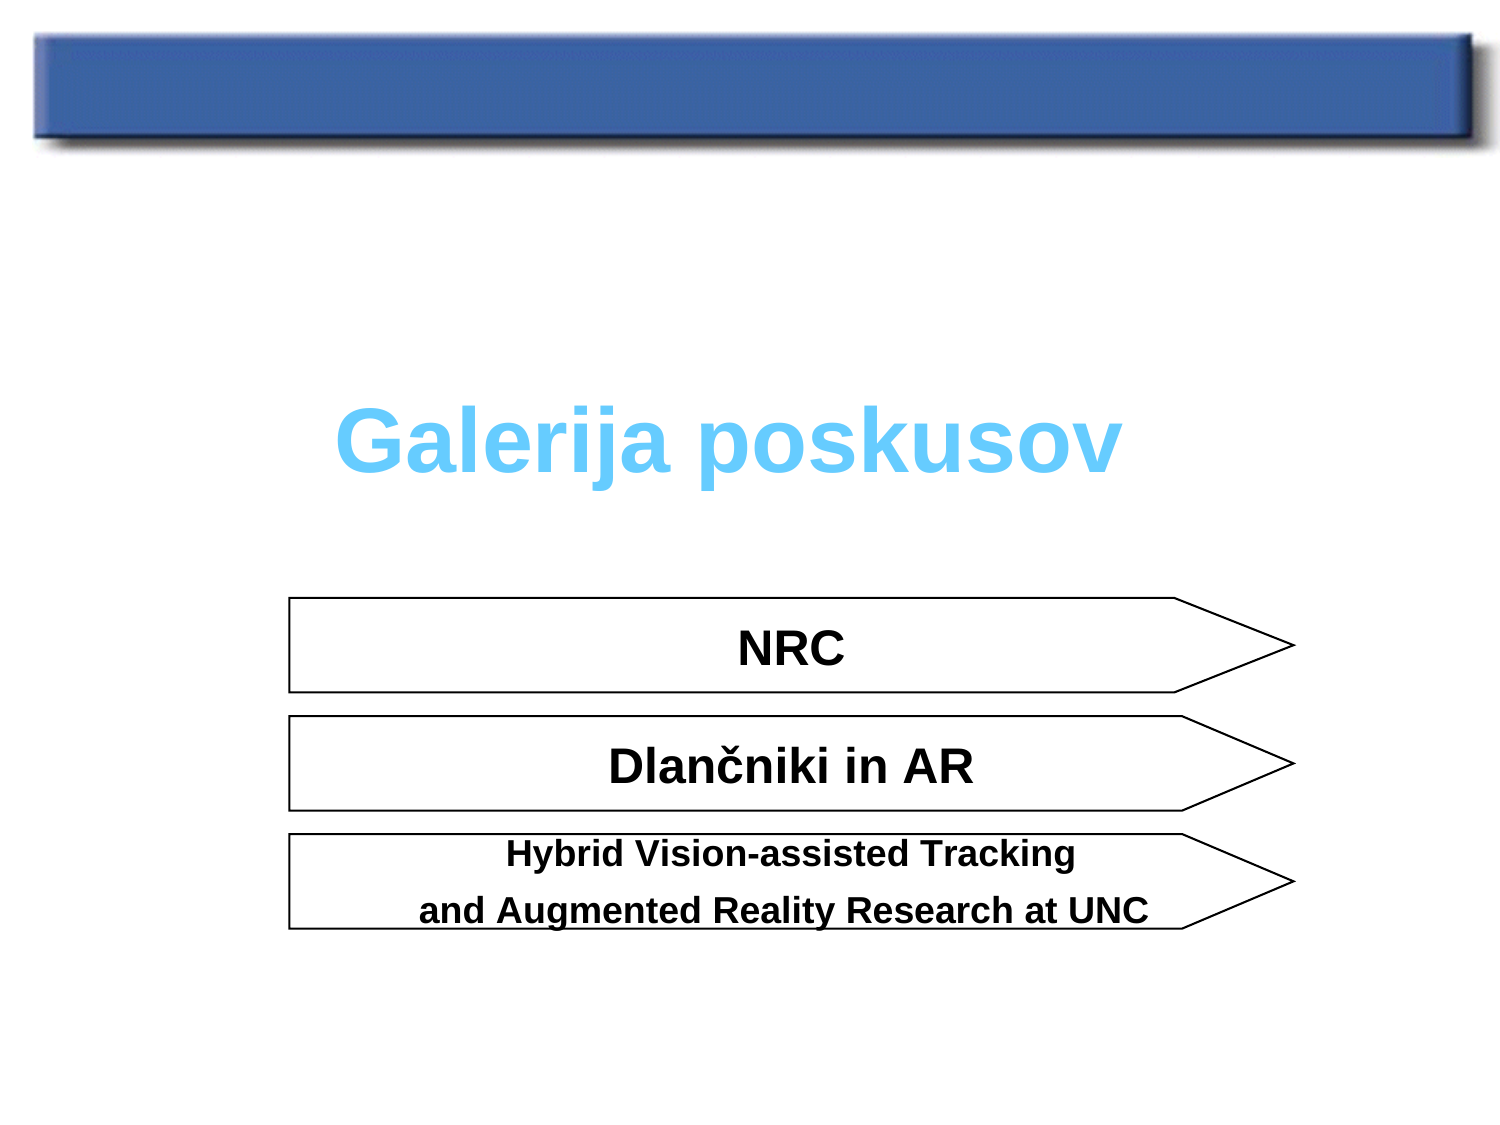

Galerija poskusov
NRC
Dlančniki in AR
Hybrid Vision-assisted Tracking
and Augmented Reality Research at UNC